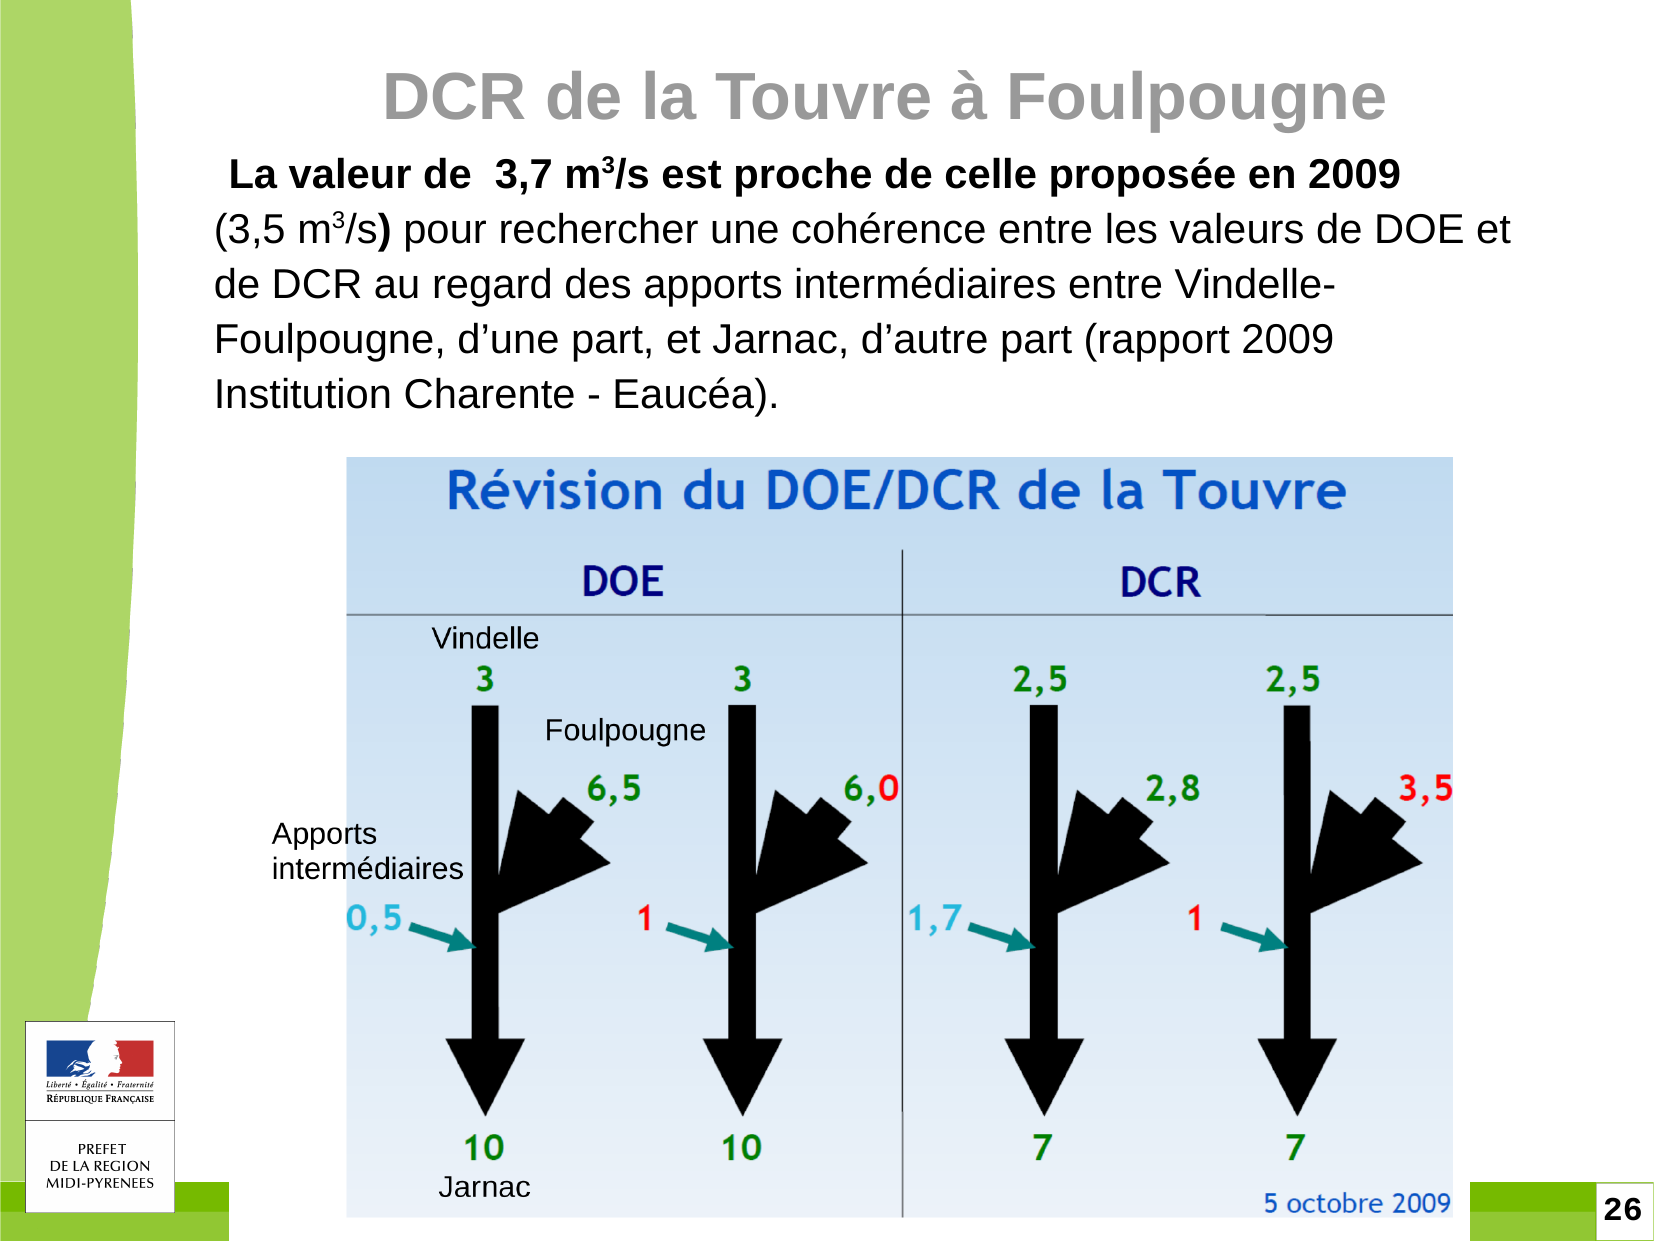

# DCR de la Touvre à Foulpougne
La valeur de 3,7 m3/s est proche de celle proposée en 2009 (3,5 m3/s) pour rechercher une cohérence entre les valeurs de DOE et de DCR au regard des apports intermédiaires entre Vindelle-Foulpougne, d’une part, et Jarnac, d’autre part (rapport 2009 Institution Charente - Eaucéa).
26